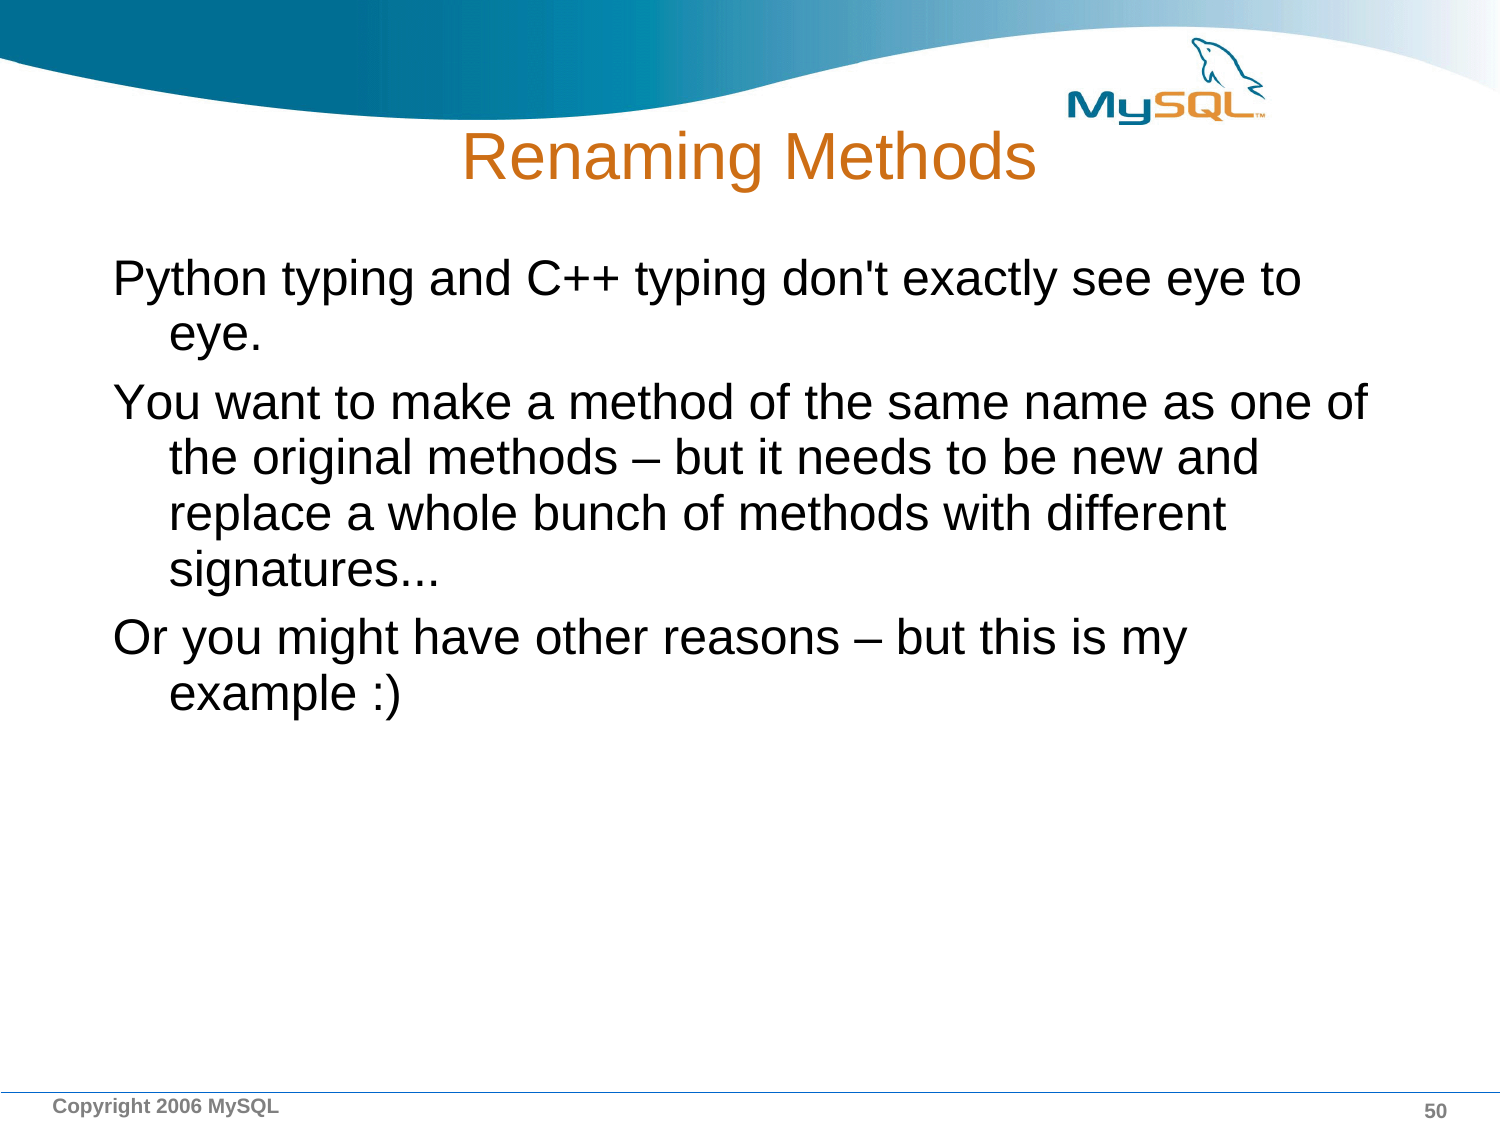

# Renaming Methods
Python typing and C++ typing don't exactly see eye to eye.
You want to make a method of the same name as one of the original methods – but it needs to be new and replace a whole bunch of methods with different signatures...
Or you might have other reasons – but this is my example :)